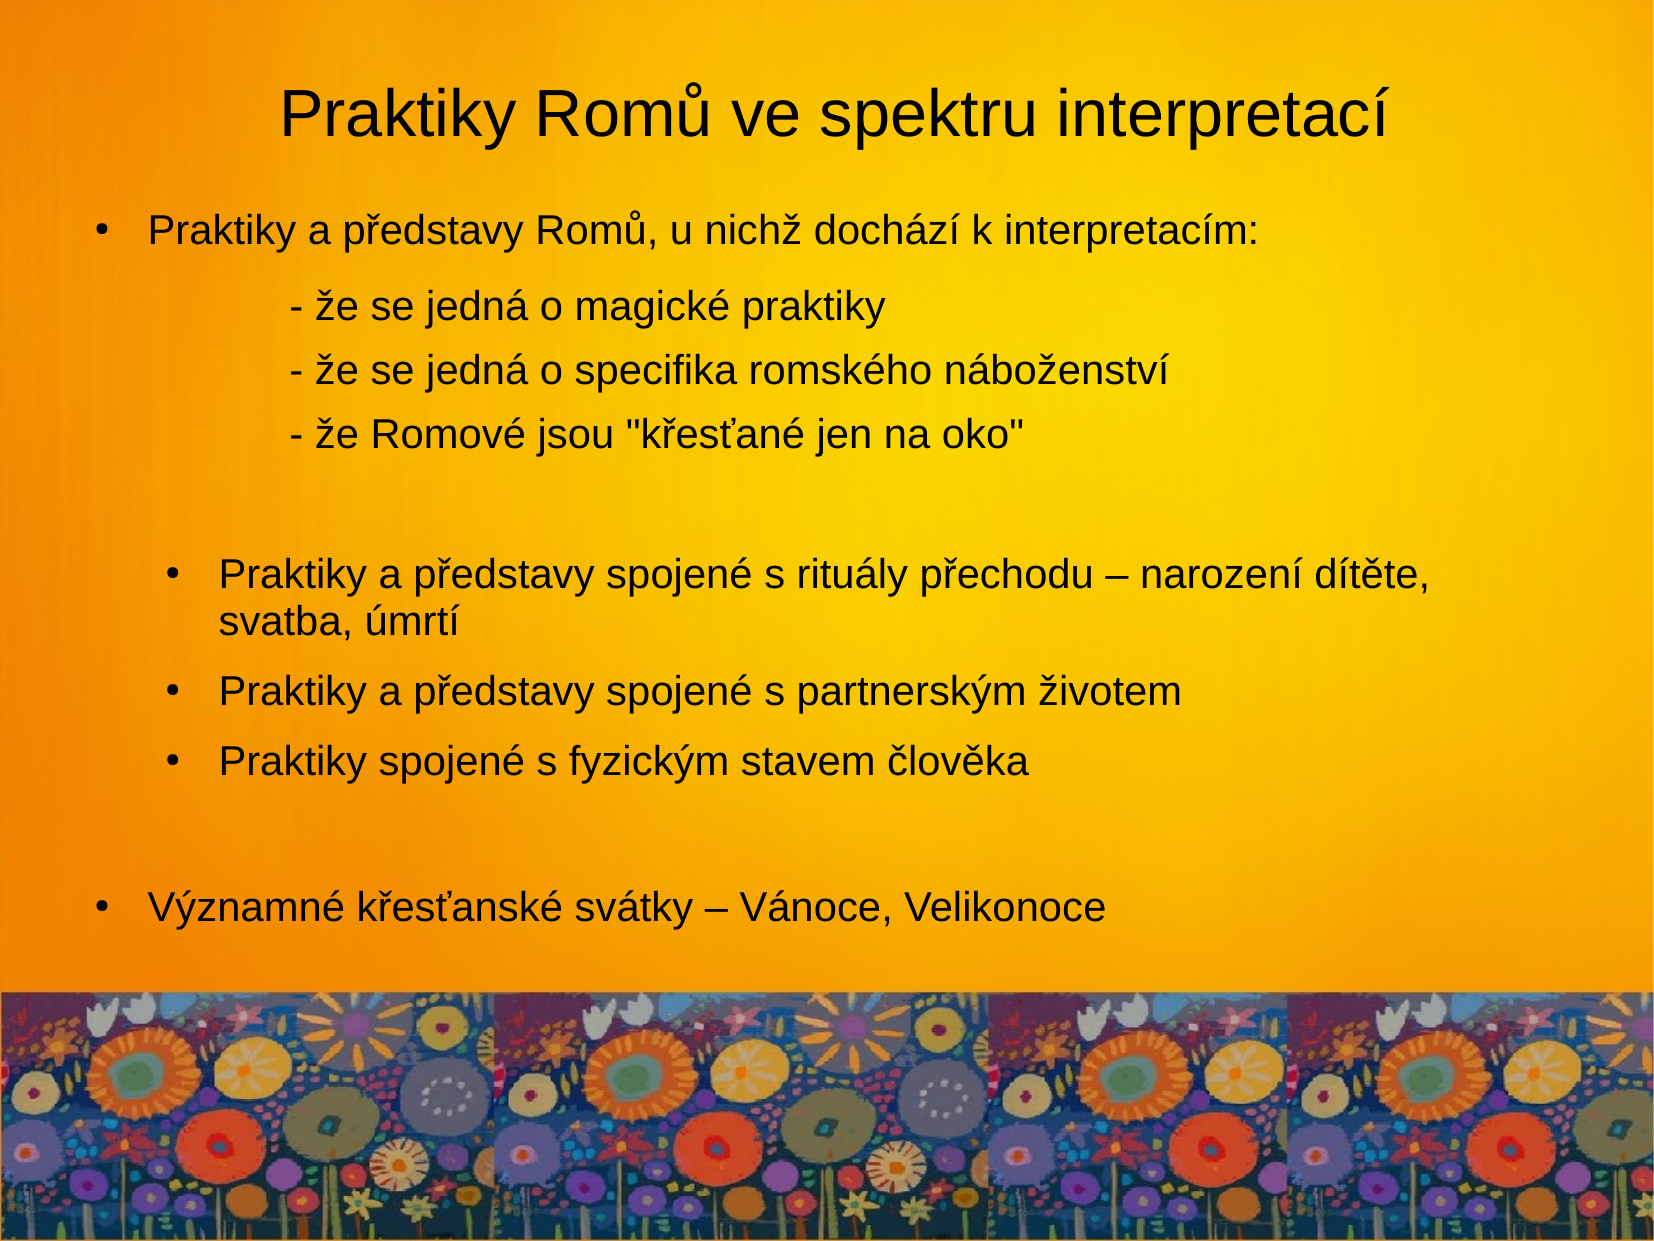

# Praktiky Romů ve spektru interpretací
Praktiky a představy Romů, u nichž dochází k interpretacím:
- že se jedná o magické praktiky
- že se jedná o specifika romského náboženství
- že Romové jsou "křesťané jen na oko"
Praktiky a představy spojené s rituály přechodu – narození dítěte, svatba, úmrtí
Praktiky a představy spojené s partnerským životem
Praktiky spojené s fyzickým stavem člověka
Významné křesťanské svátky – Vánoce, Velikonoce